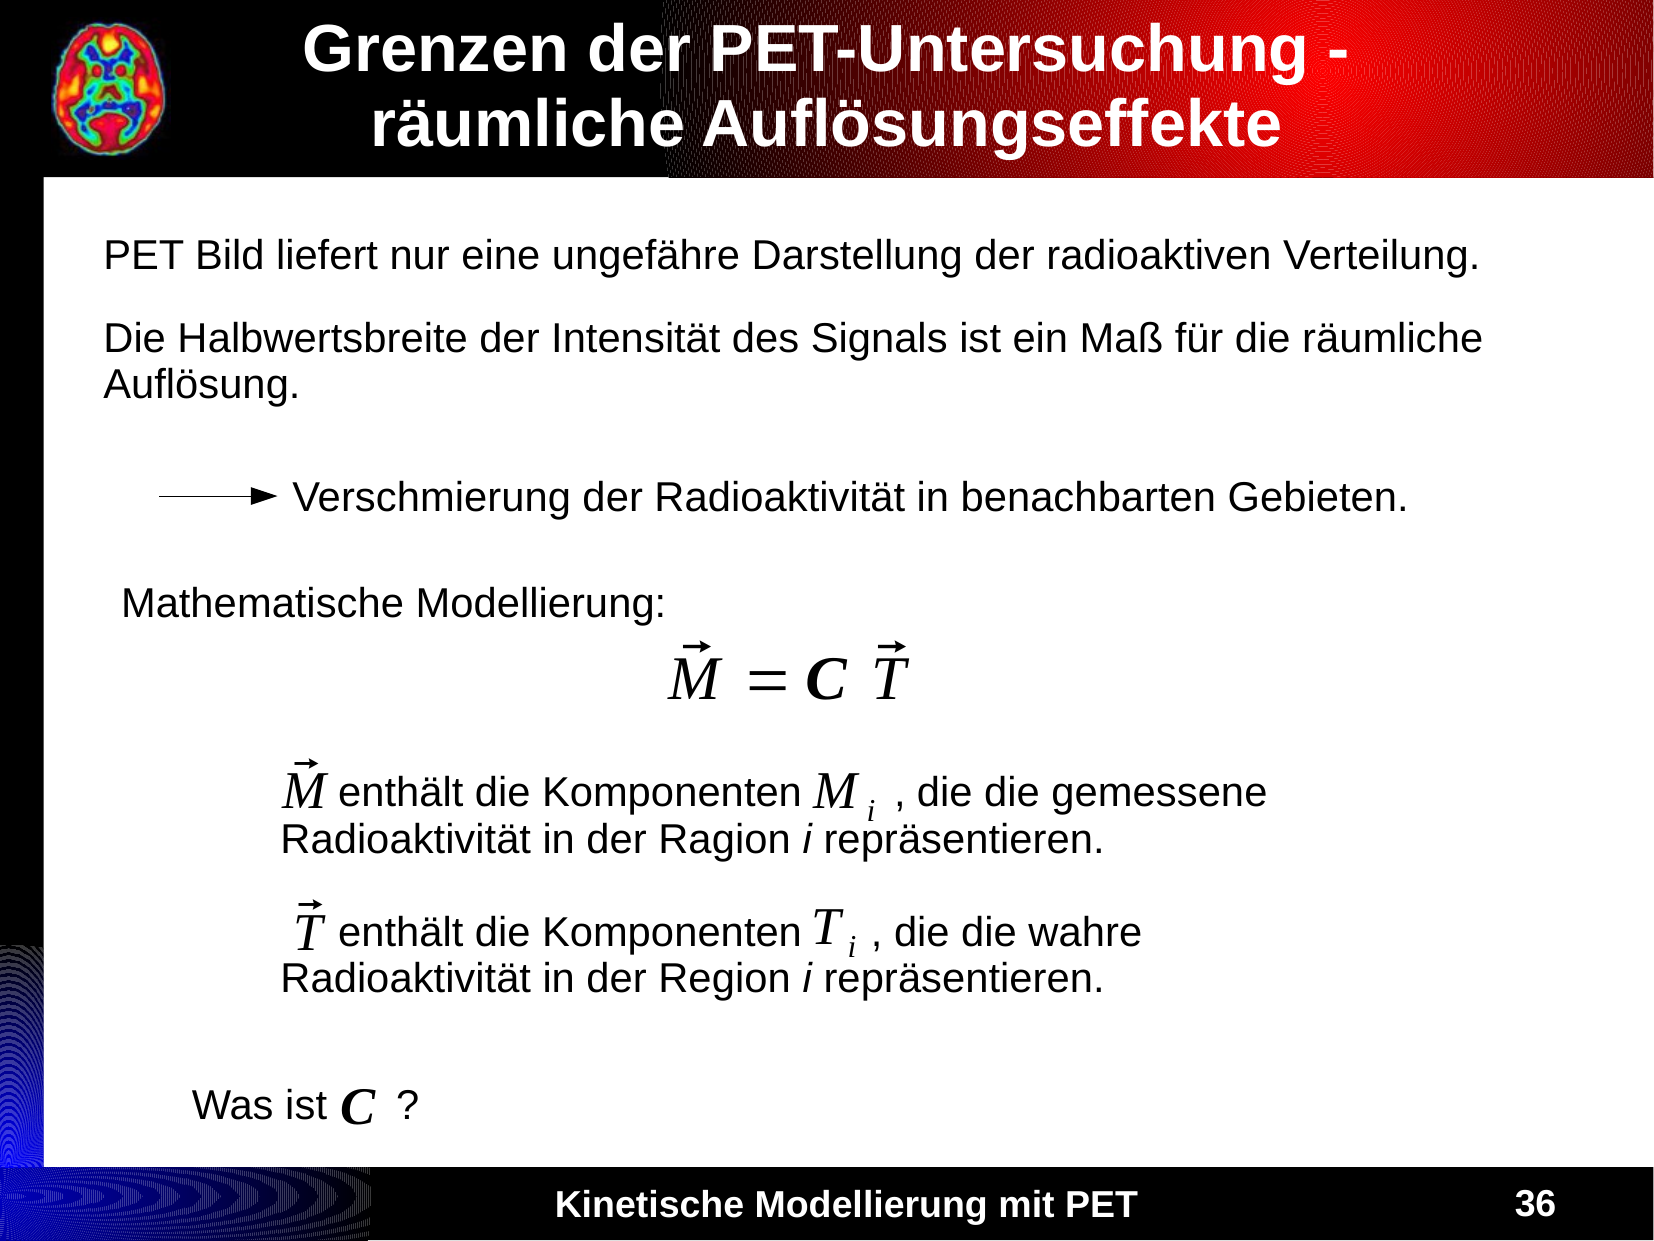

# Grenzen der PET-Untersuchung - räumliche Auflösungseffekte
PET Bild liefert nur eine ungefähre Darstellung der radioaktiven Verteilung.
Die Halbwertsbreite der Intensität des Signals ist ein Maß für die räumliche Auflösung.
Verschmierung der Radioaktivität in benachbarten Gebieten.
Mathematische Modellierung:
 enthält die Komponenten , die die gemessene Radioaktivität in der Ragion i repräsentieren.
 enthält die Komponenten , die die wahre Radioaktivität in der Region i repräsentieren.
Was ist ?
Kinetische Modellierung mit PET